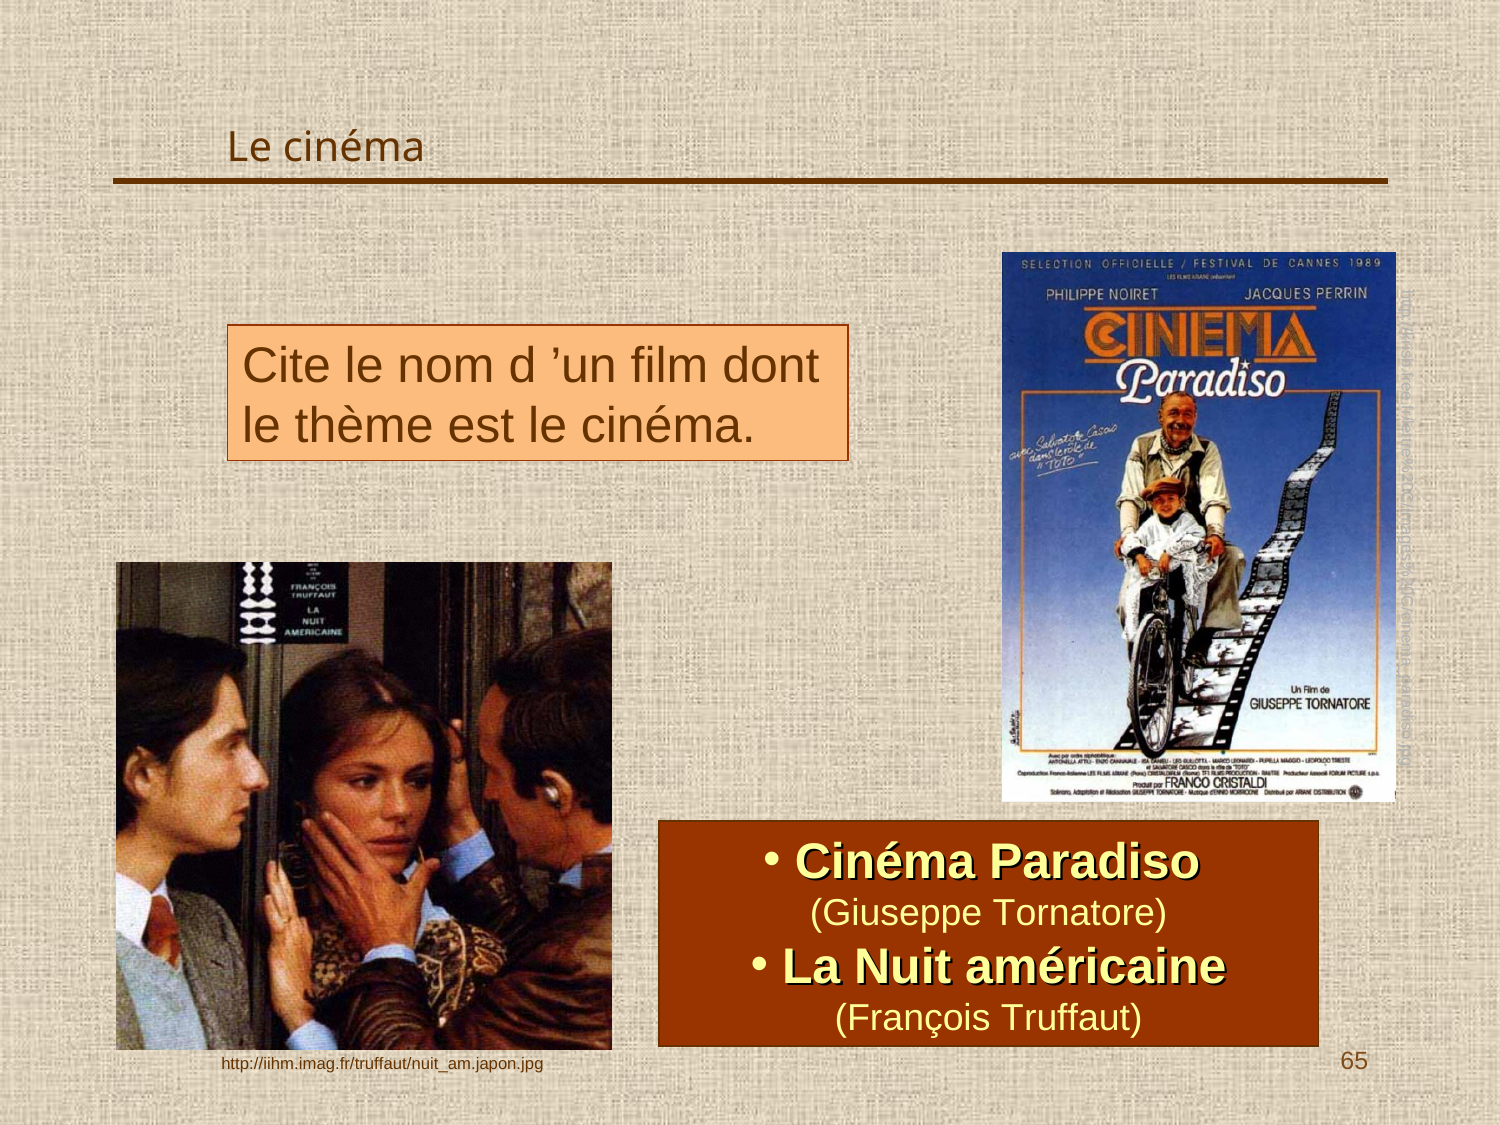

Le cinéma
http://krisb.free.fr/lettre%20C/images%20C/cinema_paradiso.jpg
Cite le nom d ’un film dont le thème est le cinéma.
http://iihm.imag.fr/truffaut/nuit_am.japon.jpg
 Cinéma Paradiso
(Giuseppe Tornatore)
 La Nuit américaine (François Truffaut)
65